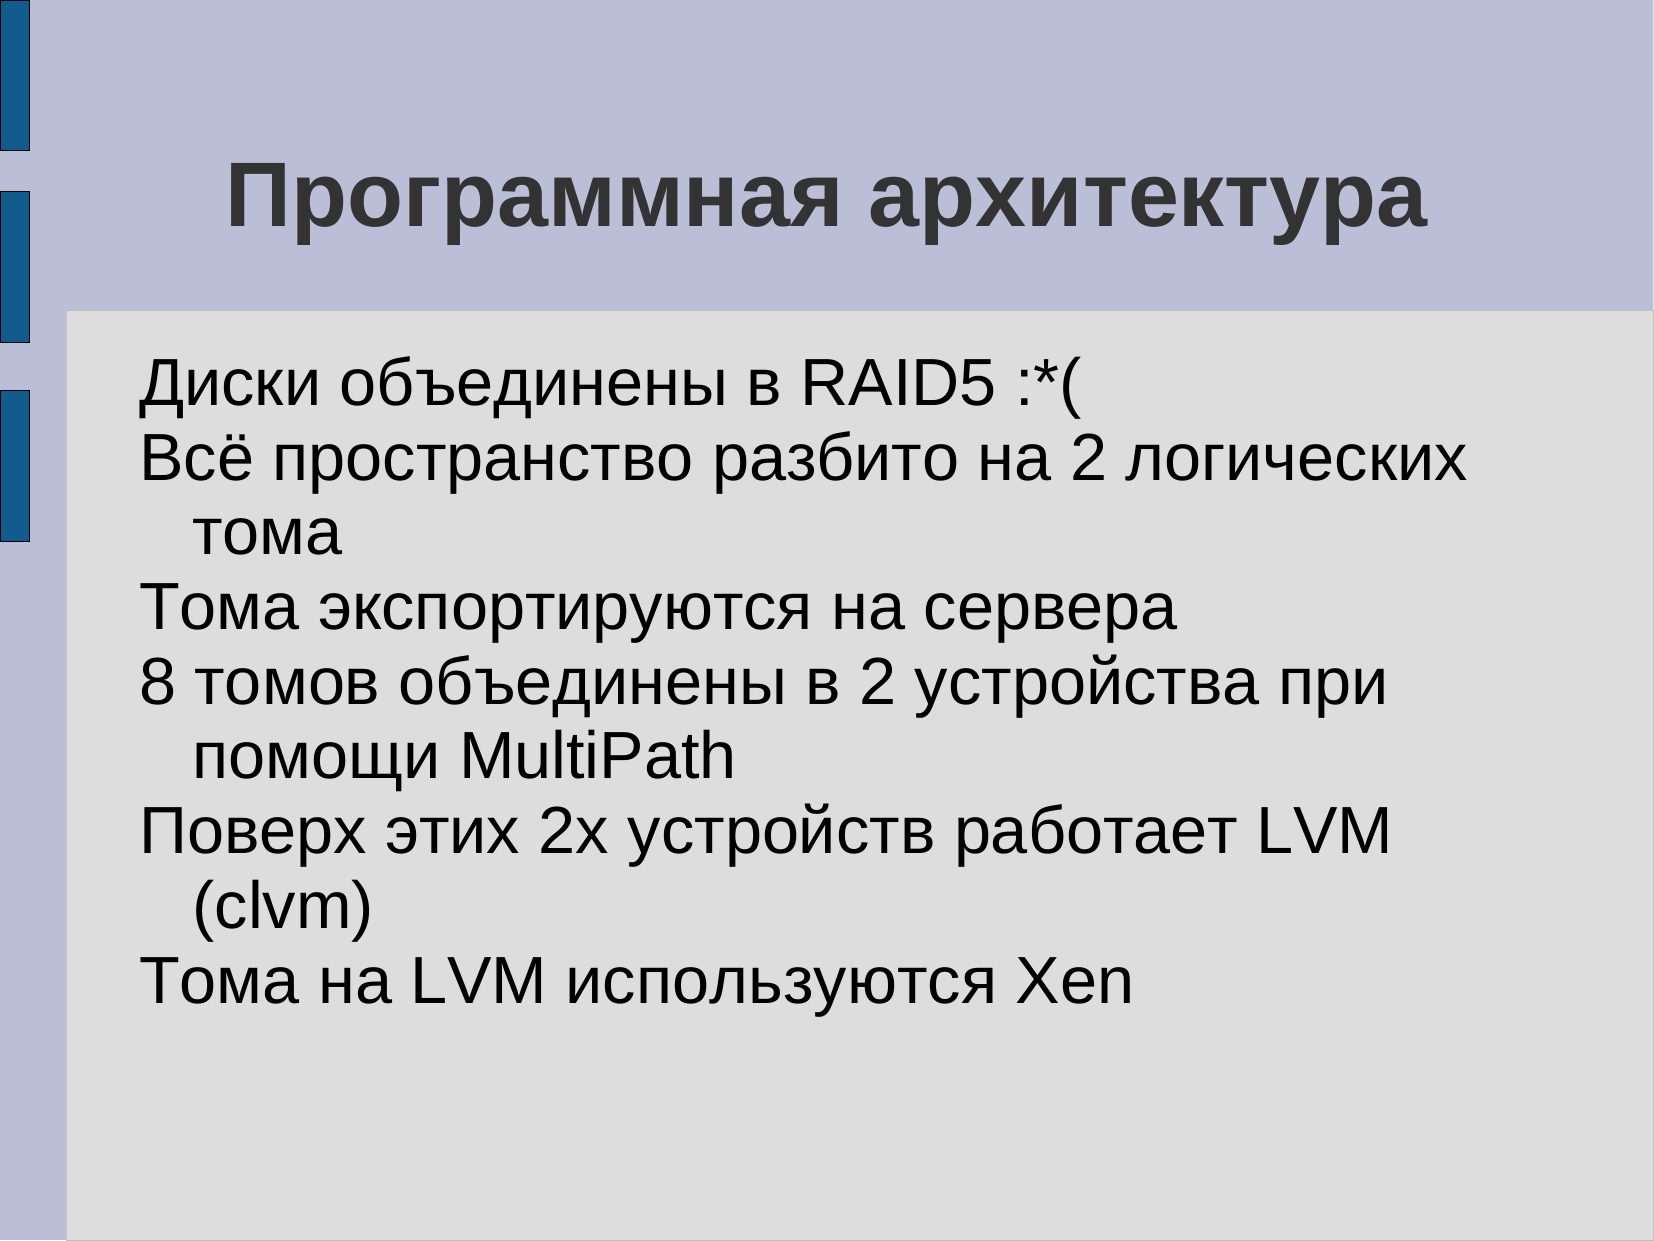

# Программная архитектура
Диски объединены в RAID5 :*(
Всё пространство разбито на 2 логических тома
Тома экспортируются на сервера
8 томов объединены в 2 устройства при помощи MultiPath
Поверх этих 2х устройств работает LVM (clvm)
Тома на LVM используются Xen